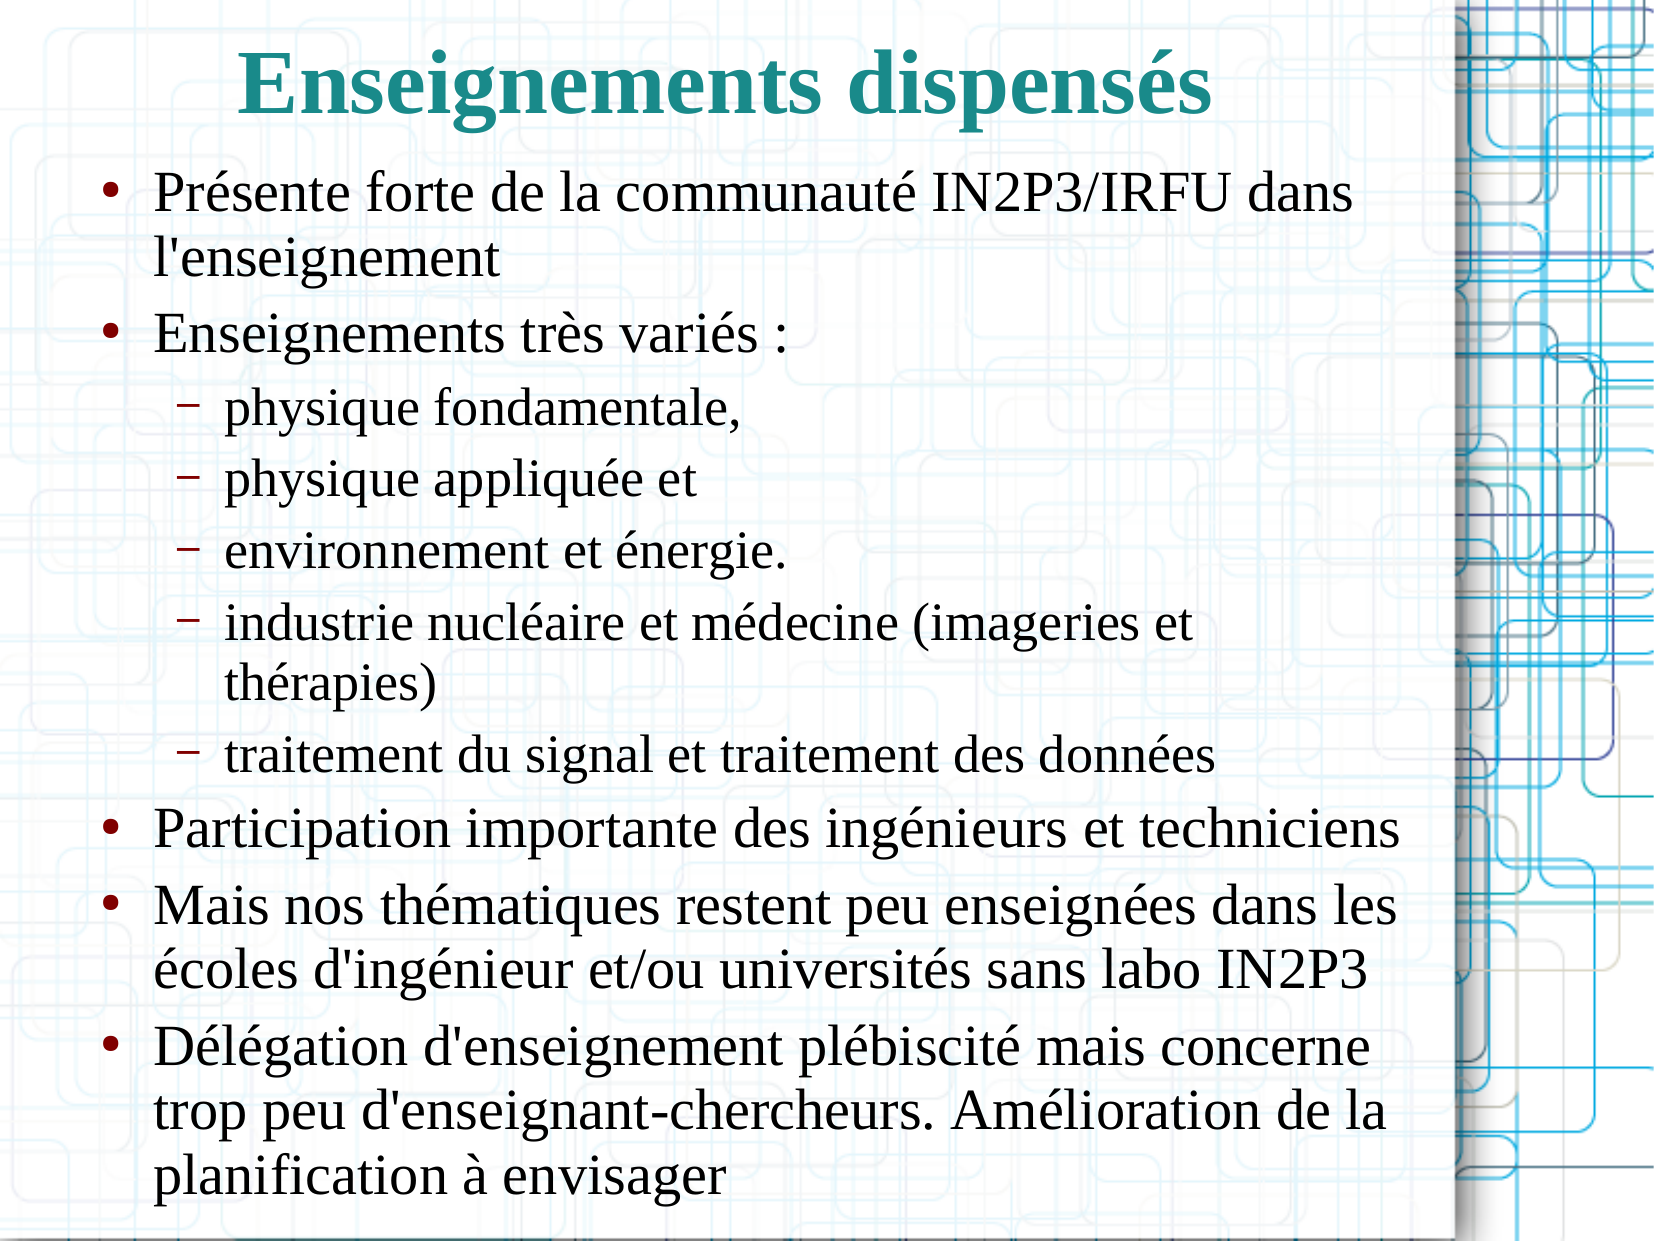

# Enseignements dispensés
Présente forte de la communauté IN2P3/IRFU dans l'enseignement
Enseignements très variés :
physique fondamentale,
physique appliquée et
environnement et énergie.
industrie nucléaire et médecine (imageries et thérapies)
traitement du signal et traitement des données
Participation importante des ingénieurs et techniciens
Mais nos thématiques restent peu enseignées dans les écoles d'ingénieur et/ou universités sans labo IN2P3
Délégation d'enseignement plébiscité mais concerne trop peu d'enseignant-chercheurs. Amélioration de la planification à envisager